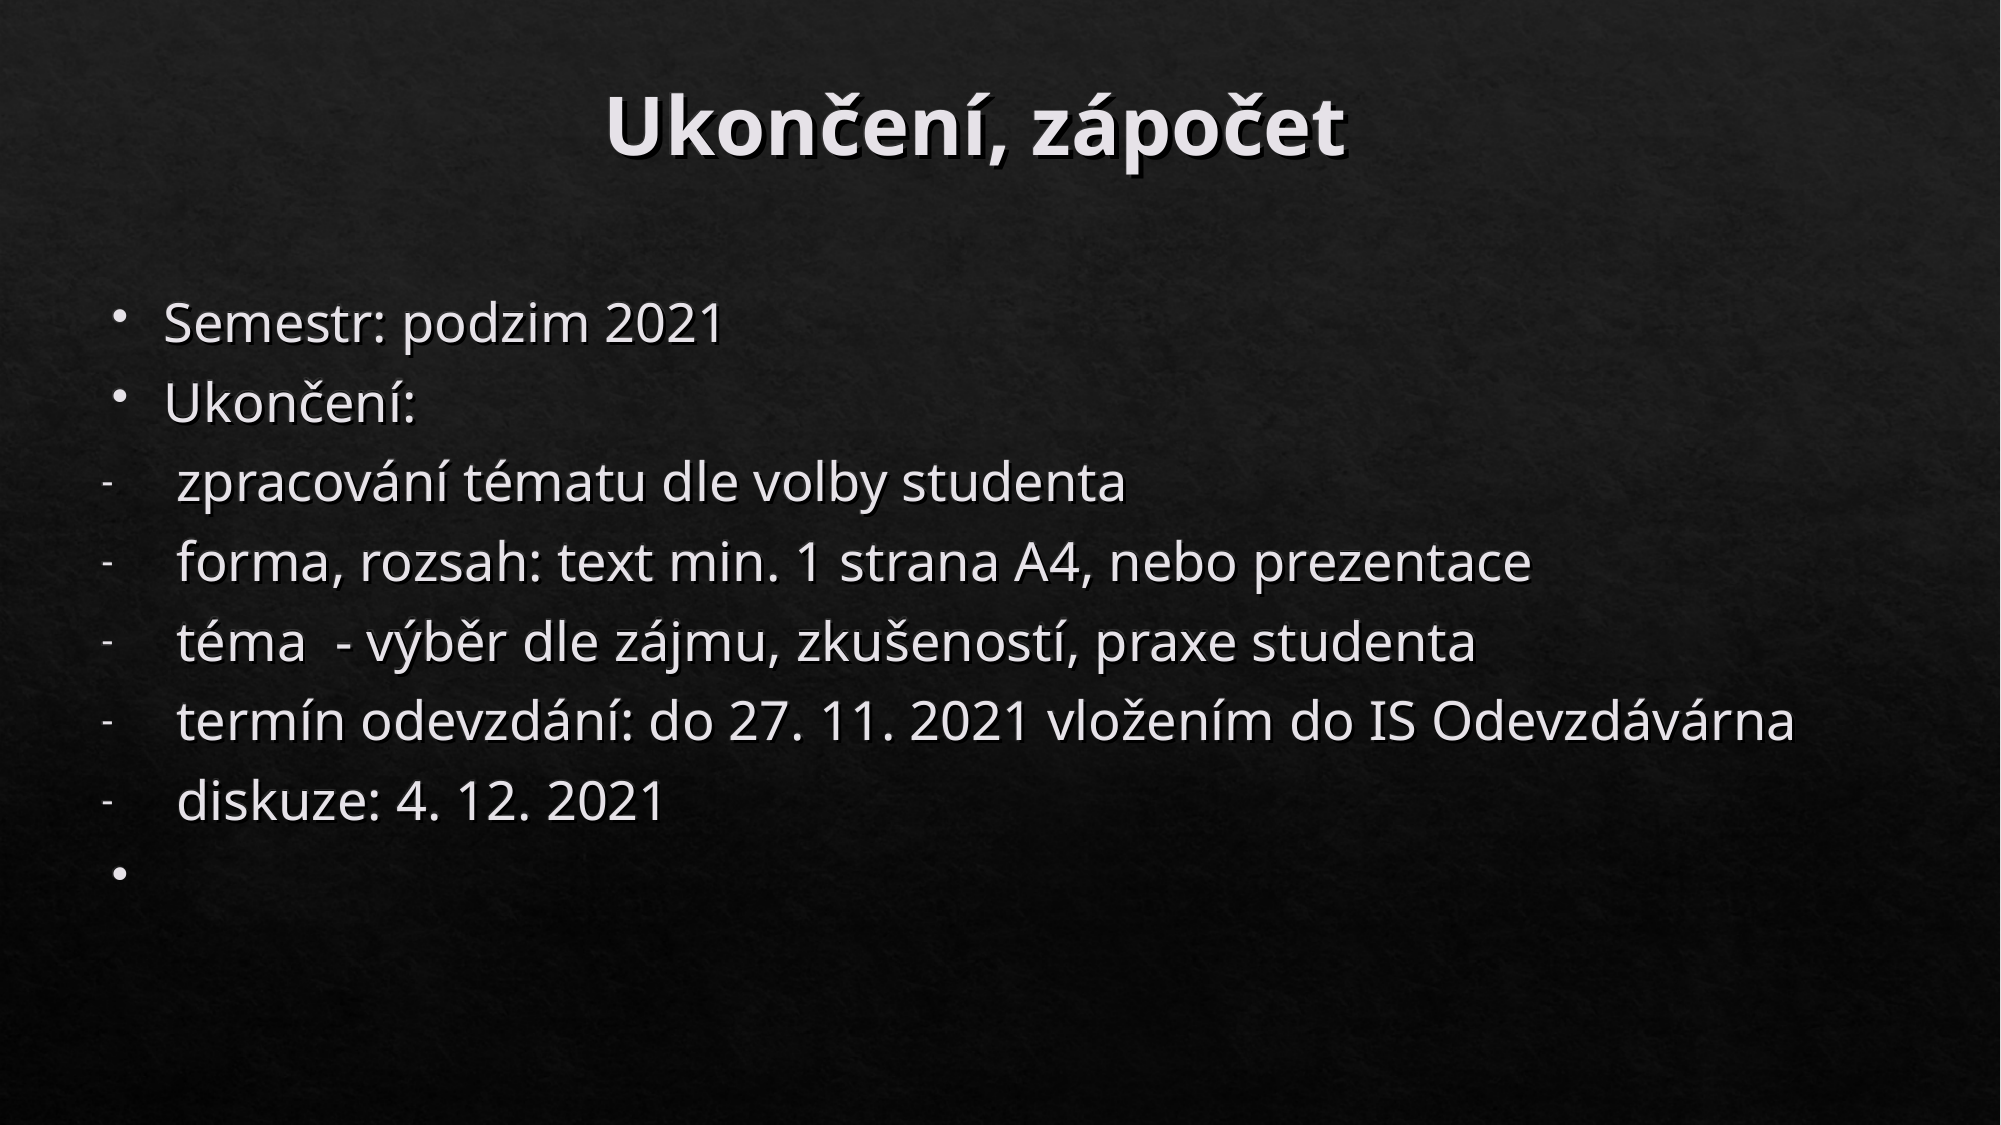

# Ukončení, zápočet
Semestr: podzim 2021
Ukončení:
zpracování tématu dle volby studenta
forma, rozsah: text min. 1 strana A4, nebo prezentace
téma - výběr dle zájmu, zkušeností, praxe studenta
termín odevzdání: do 27. 11. 2021 vložením do IS Odevzdávárna
diskuze: 4. 12. 2021